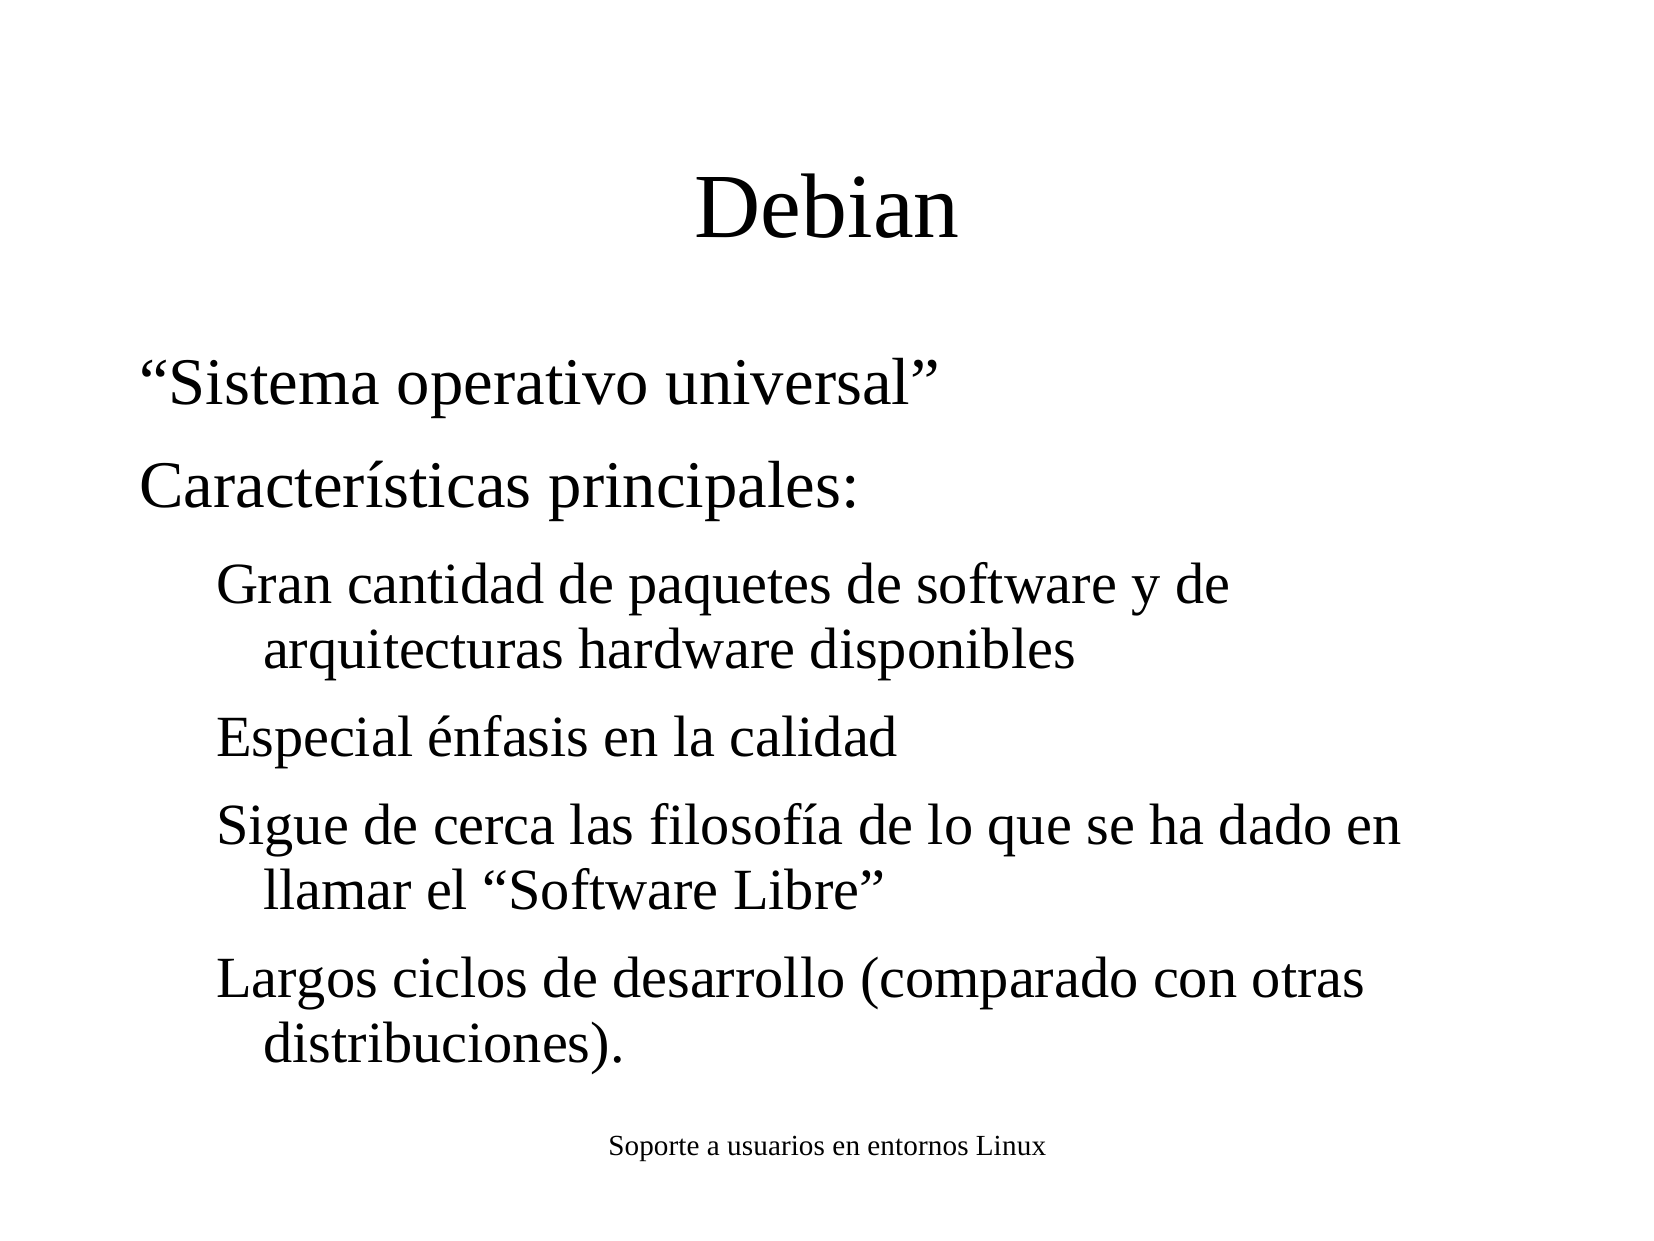

# Debian
“Sistema operativo universal”
Características principales:
Gran cantidad de paquetes de software y de arquitecturas hardware disponibles
Especial énfasis en la calidad
Sigue de cerca las filosofía de lo que se ha dado en llamar el “Software Libre”
Largos ciclos de desarrollo (comparado con otras distribuciones).